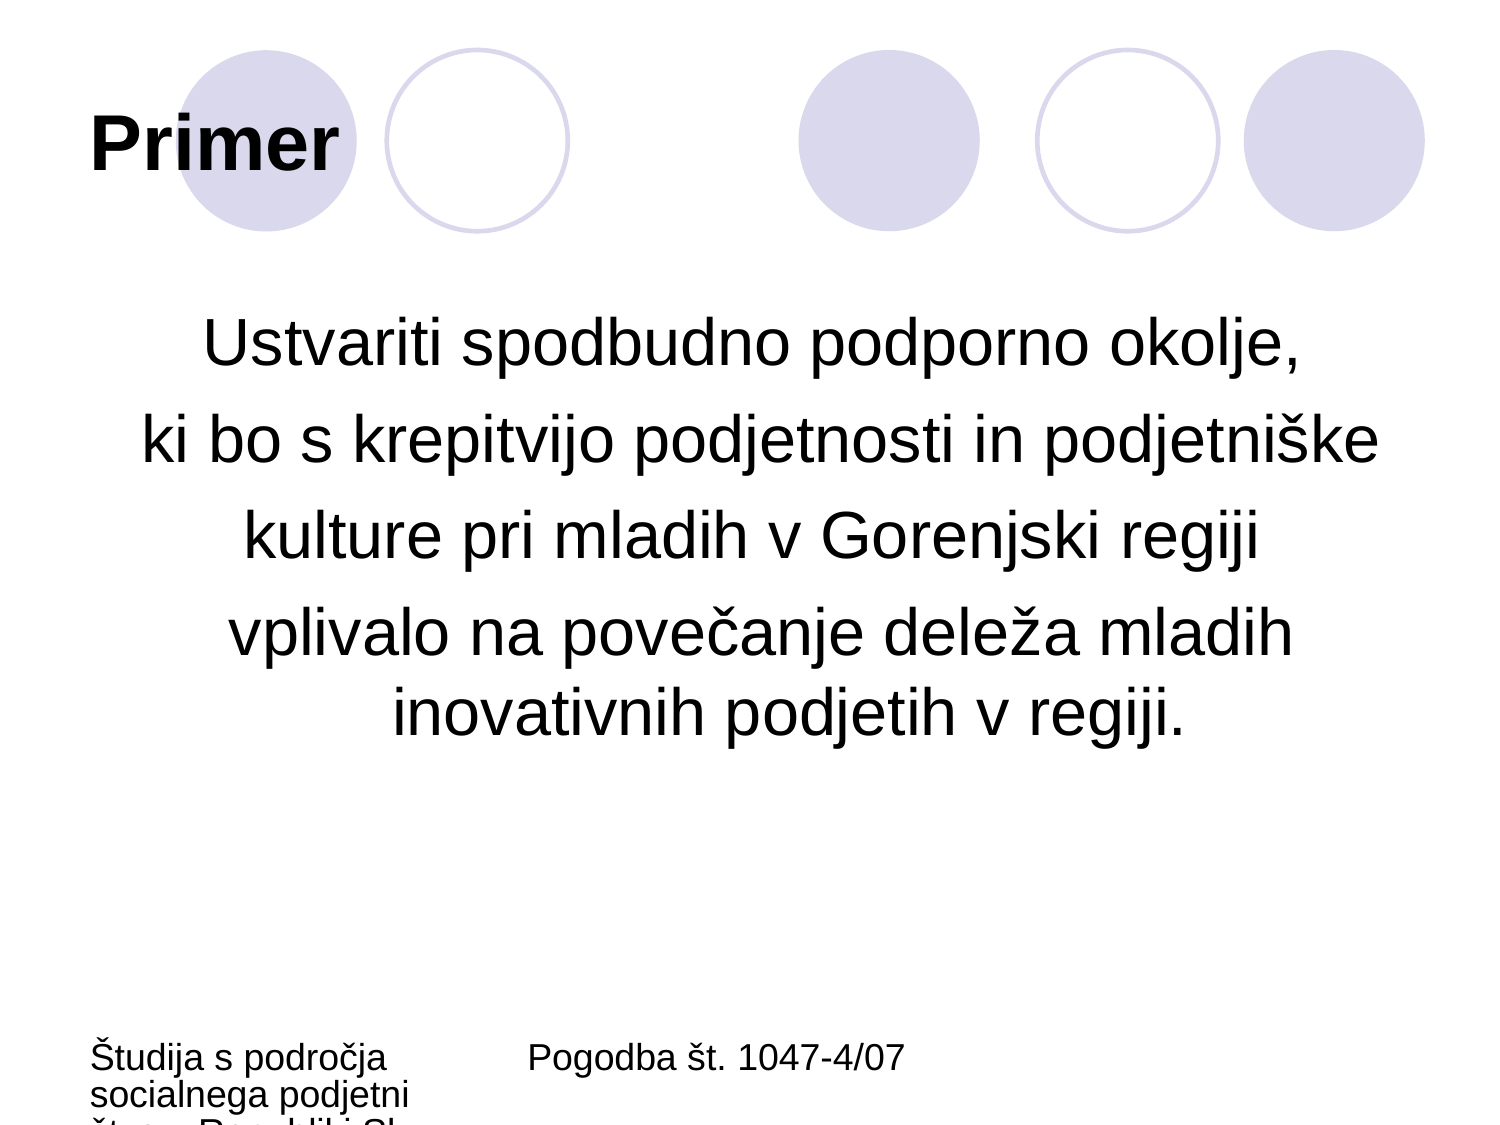

# Primer
Ustvariti spodbudno podporno okolje,
ki bo s krepitvijo podjetnosti in podjetniške
kulture pri mladih v Gorenjski regiji
vplivalo na povečanje deleža mladih inovativnih podjetih v regiji.
Študija s področja socialnega podjetništva v Republiki Sloveniji;
Pogodba št. 1047-4/07